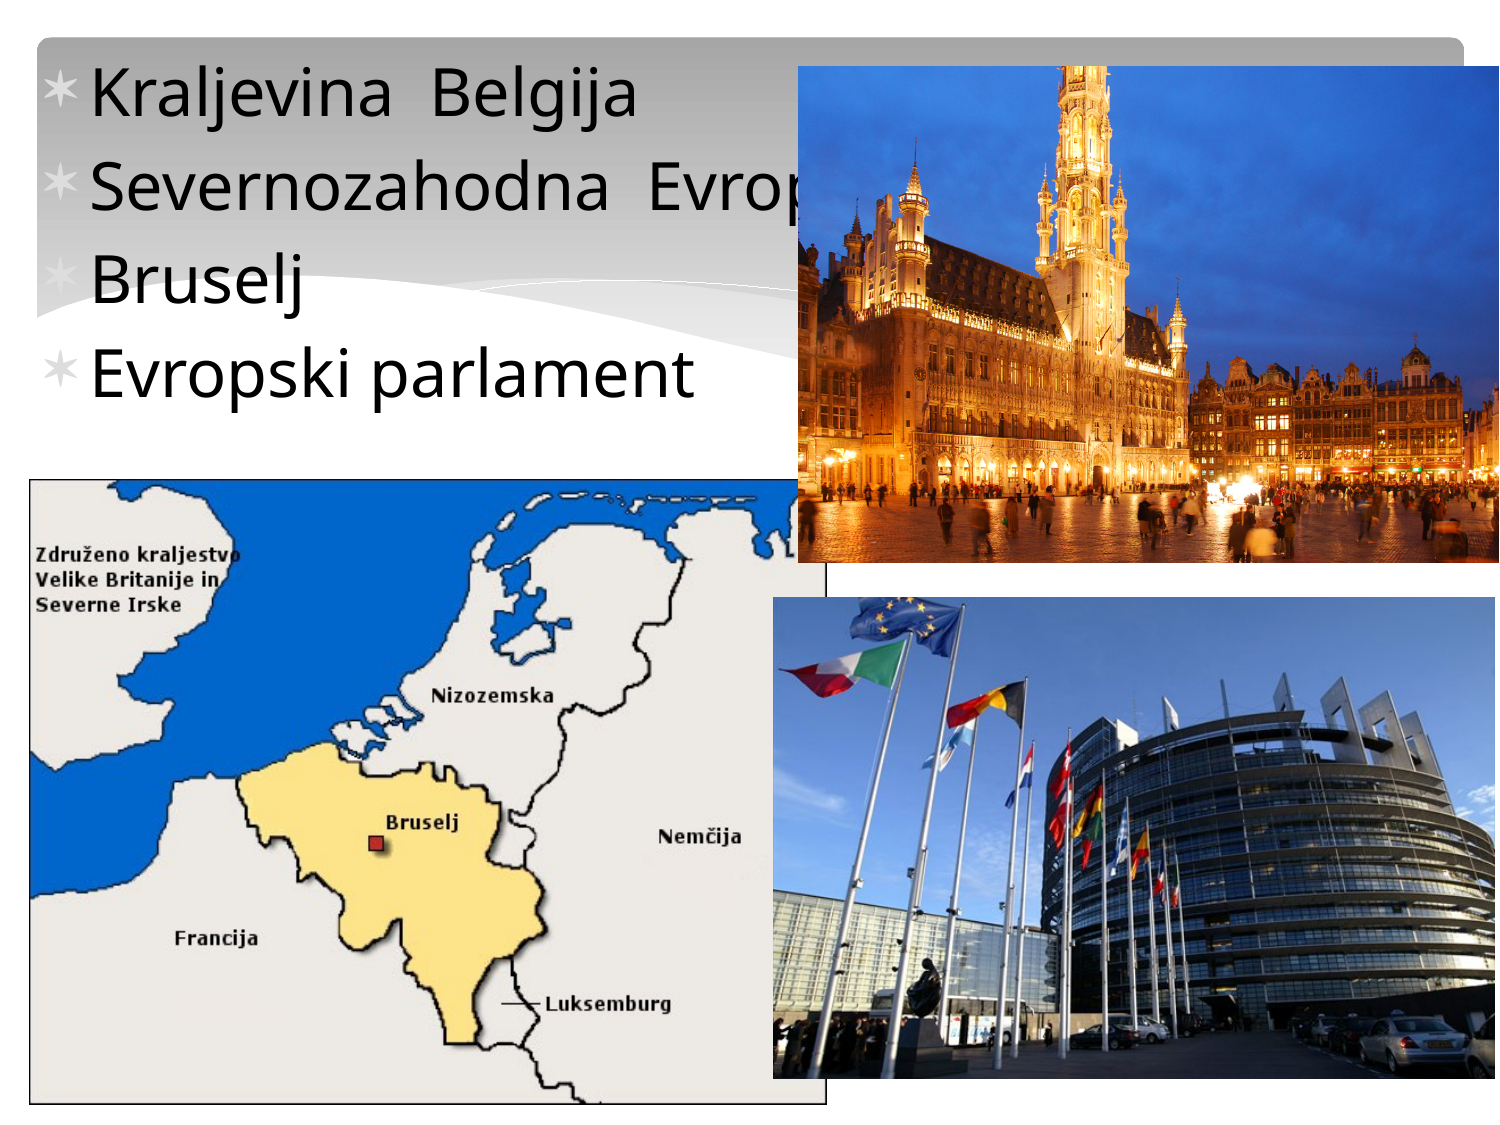

# Kraljevina Belgija
Severnozahodna Evropa
Bruselj
Evropski parlament